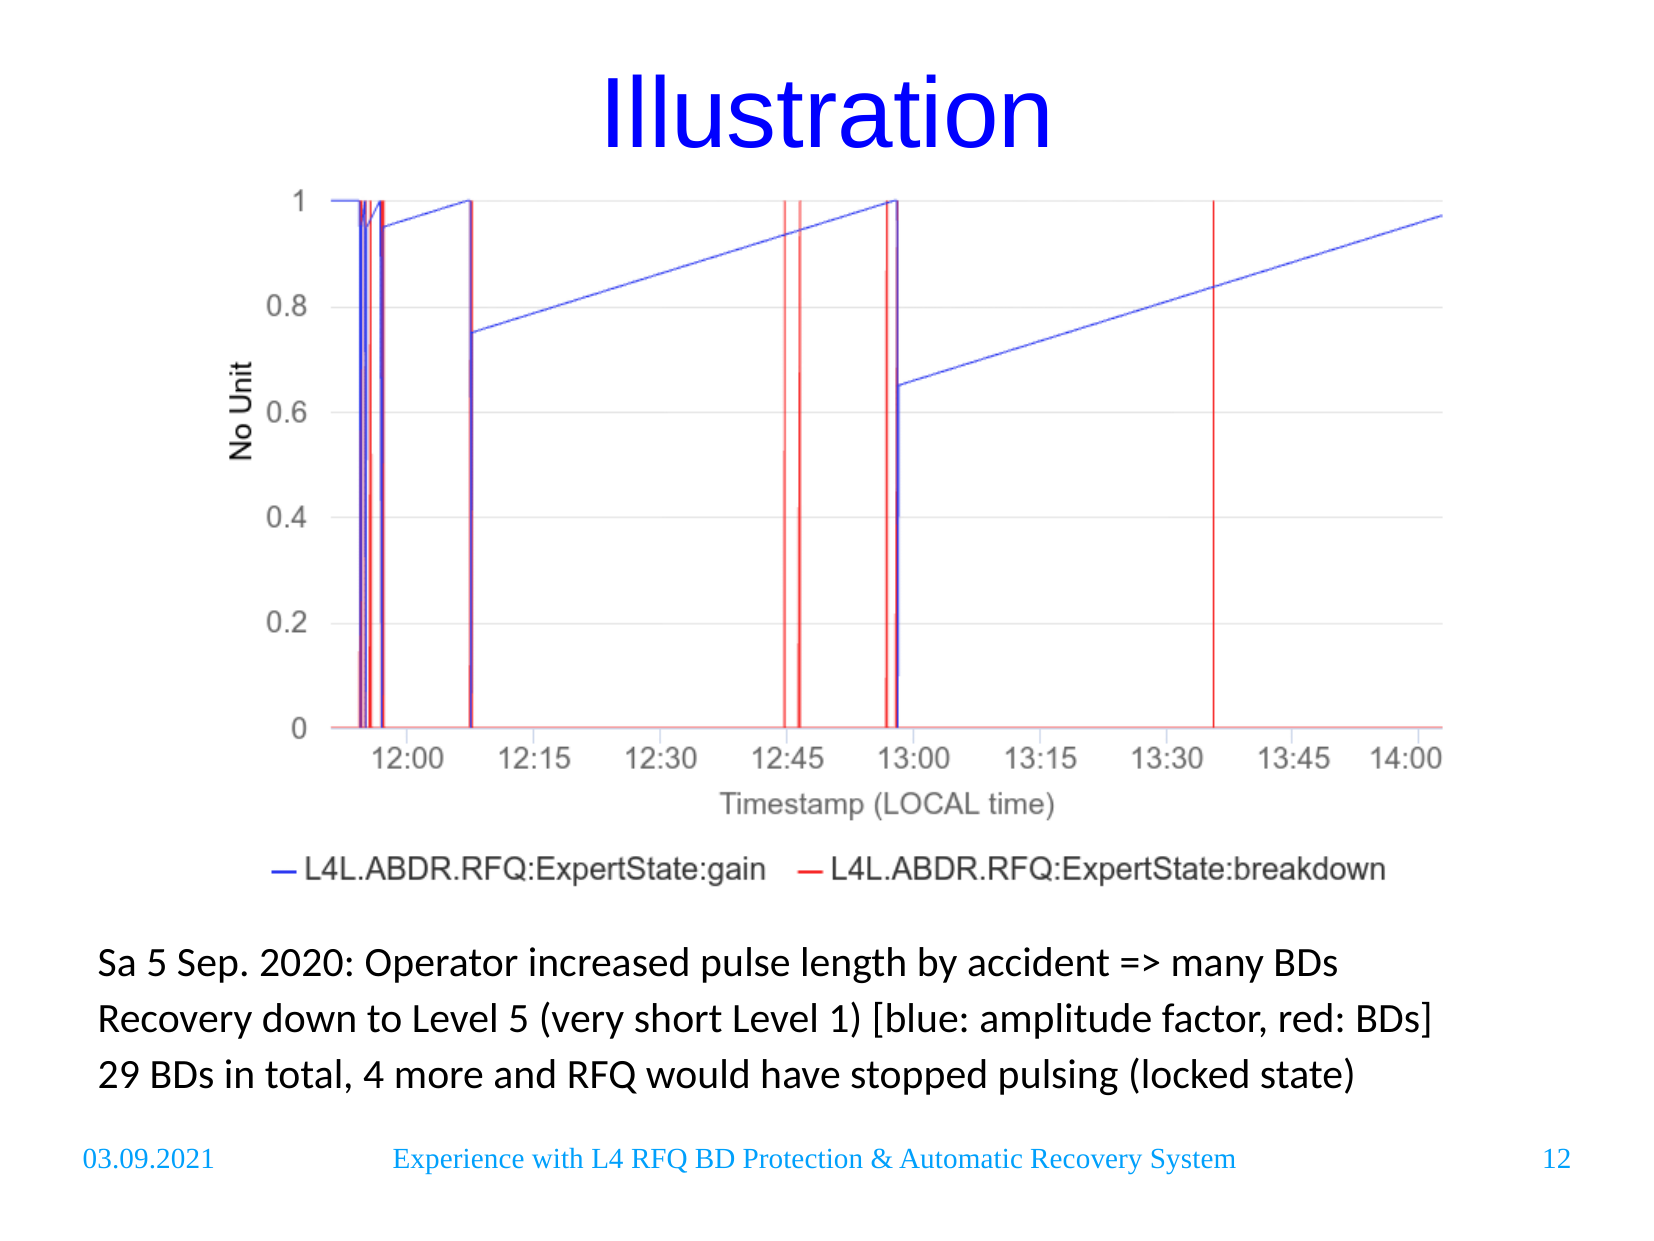

# Illustration
Sa 5 Sep. 2020: Operator increased pulse length by accident => many BDs
Recovery down to Level 5 (very short Level 1) [blue: amplitude factor, red: BDs]
29 BDs in total, 4 more and RFQ would have stopped pulsing (locked state)
03.09.2021
Experience with L4 RFQ BD Protection & Automatic Recovery System
12